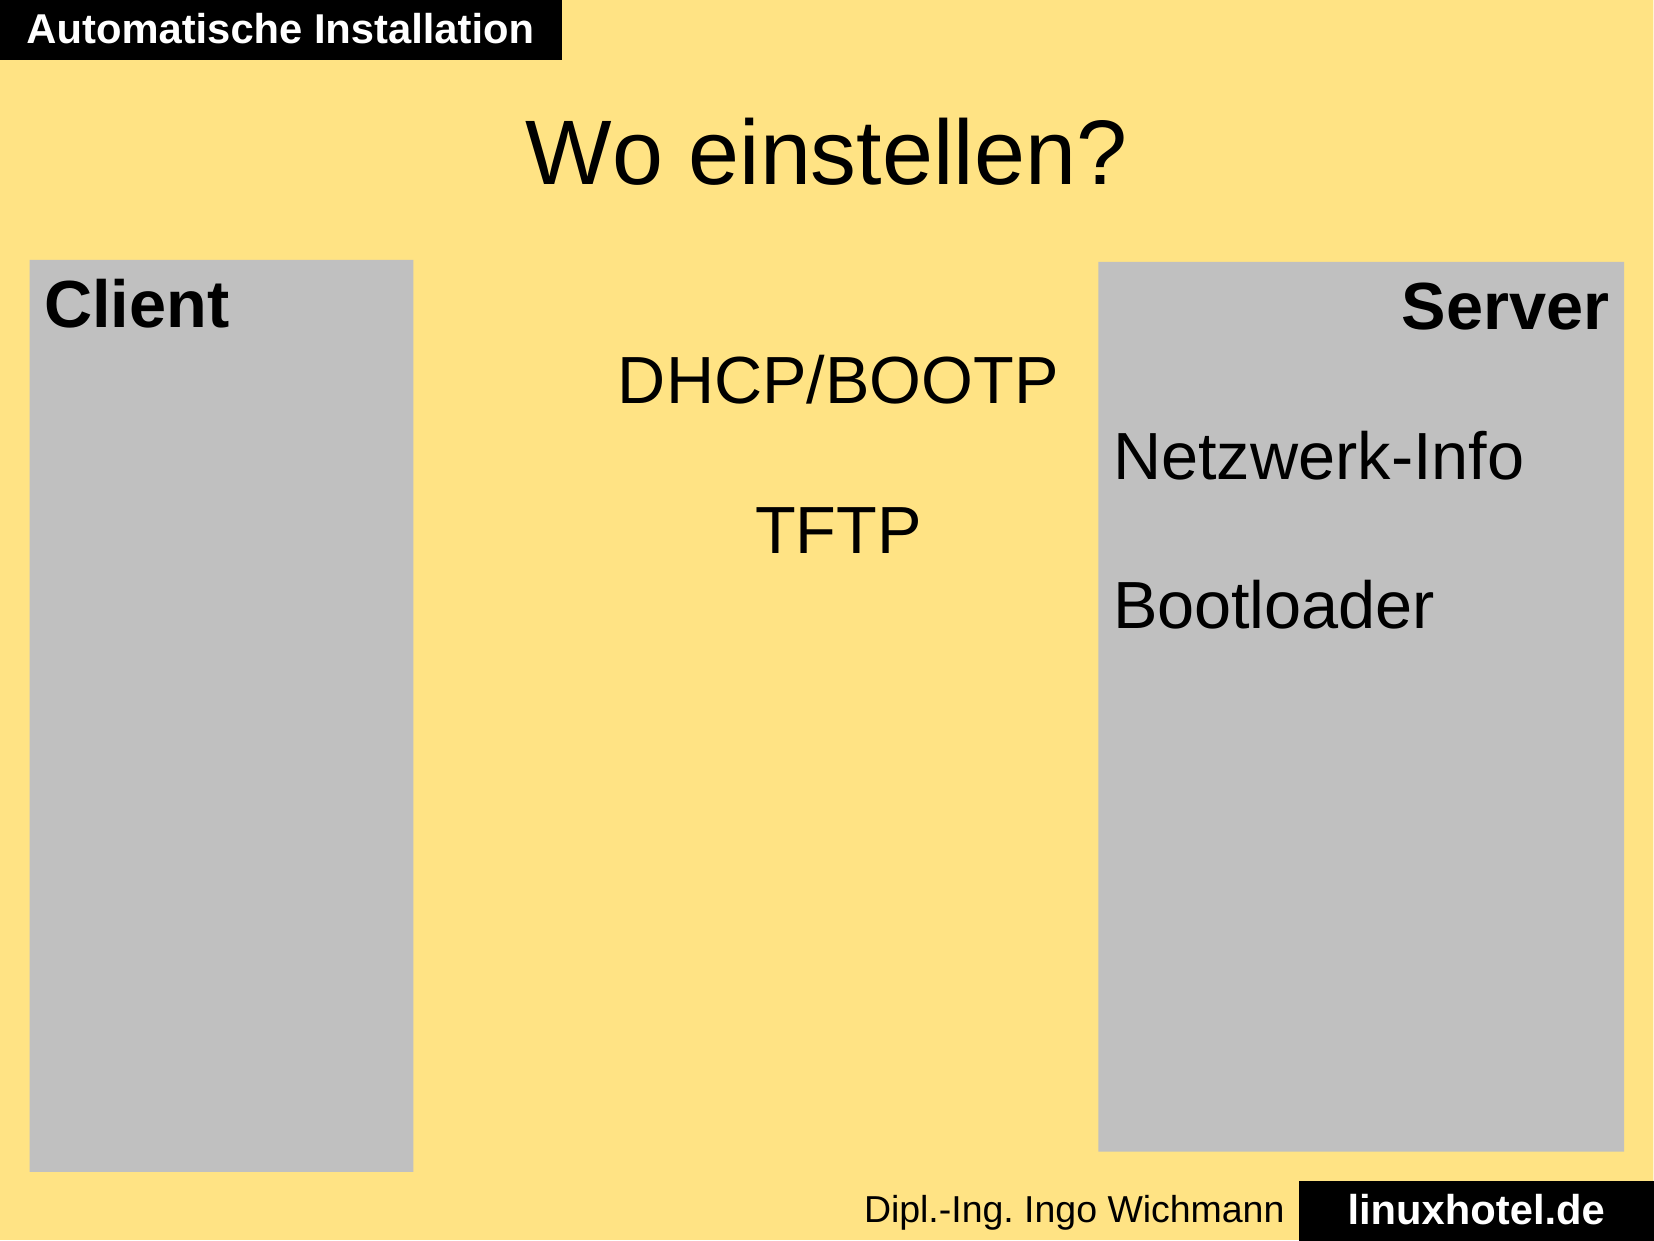

Automatische Installation
# Wo einstellen?
Client
DHCP/BOOTP
TFTP
Server
Netzwerk-Info
Bootloader
linuxhotel.de
Dipl.-Ing. Ingo Wichmann